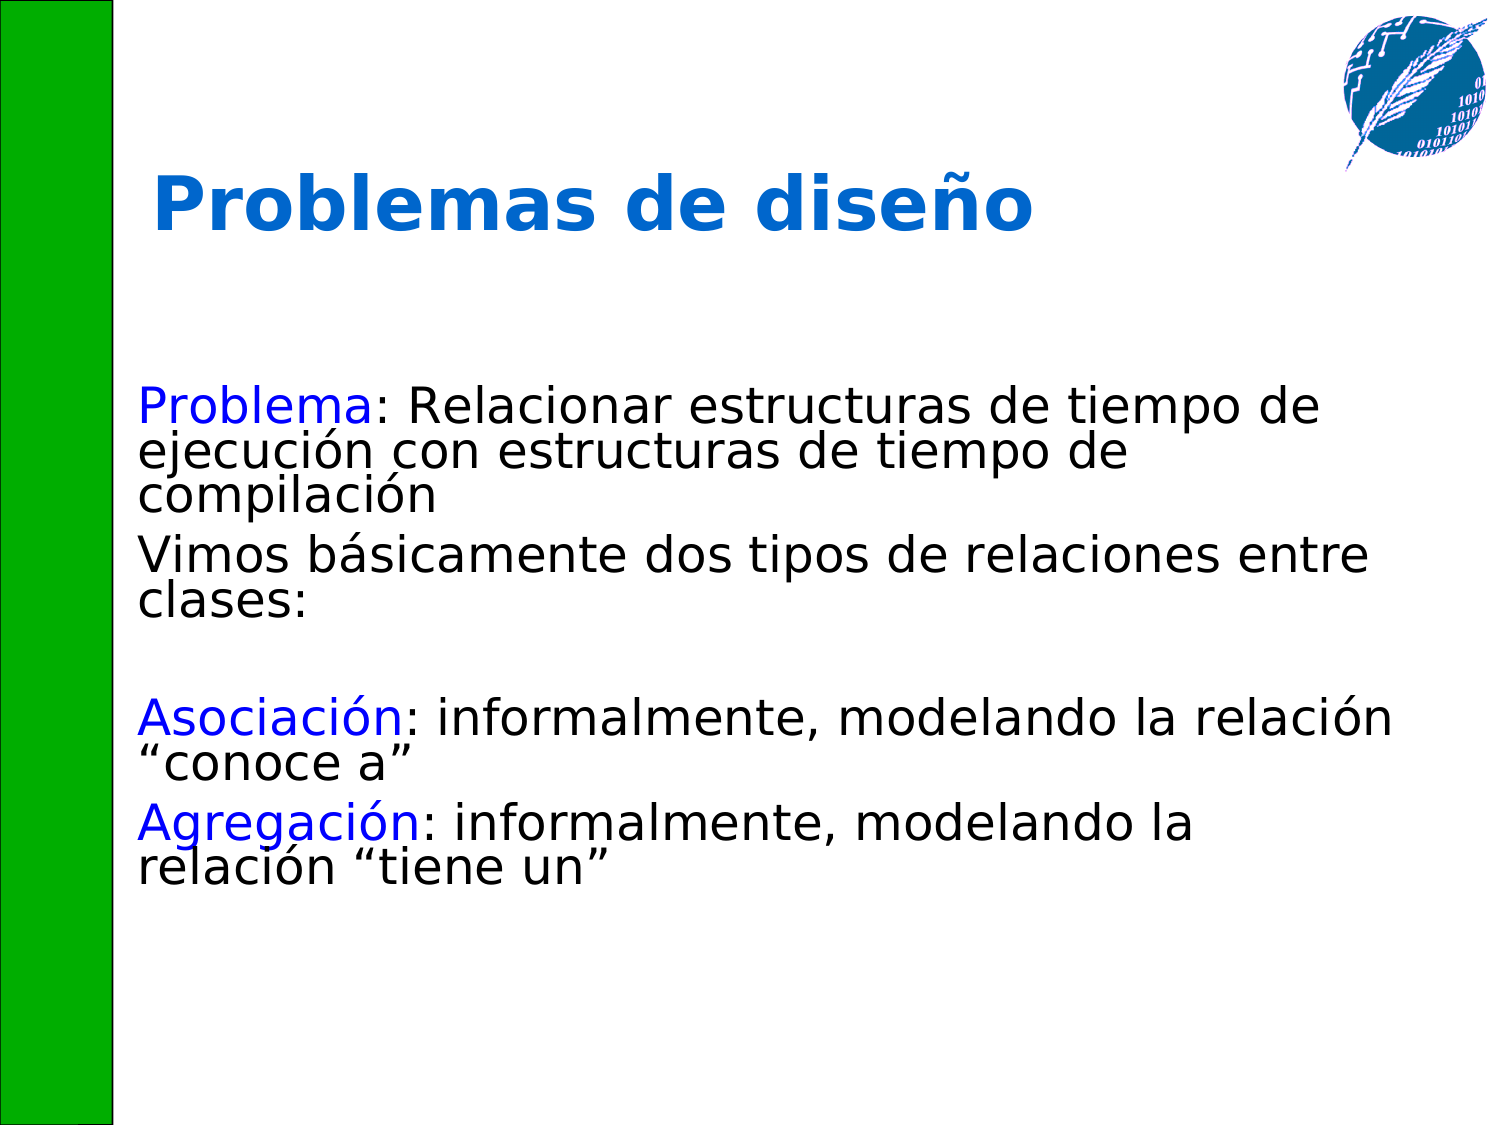

# Problemas de diseño
Problema: Relacionar estructuras de tiempo de ejecución con estructuras de tiempo de compilación
Vimos básicamente dos tipos de relaciones entre clases:
Asociación: informalmente, modelando la relación “conoce a”
Agregación: informalmente, modelando la relación “tiene un”